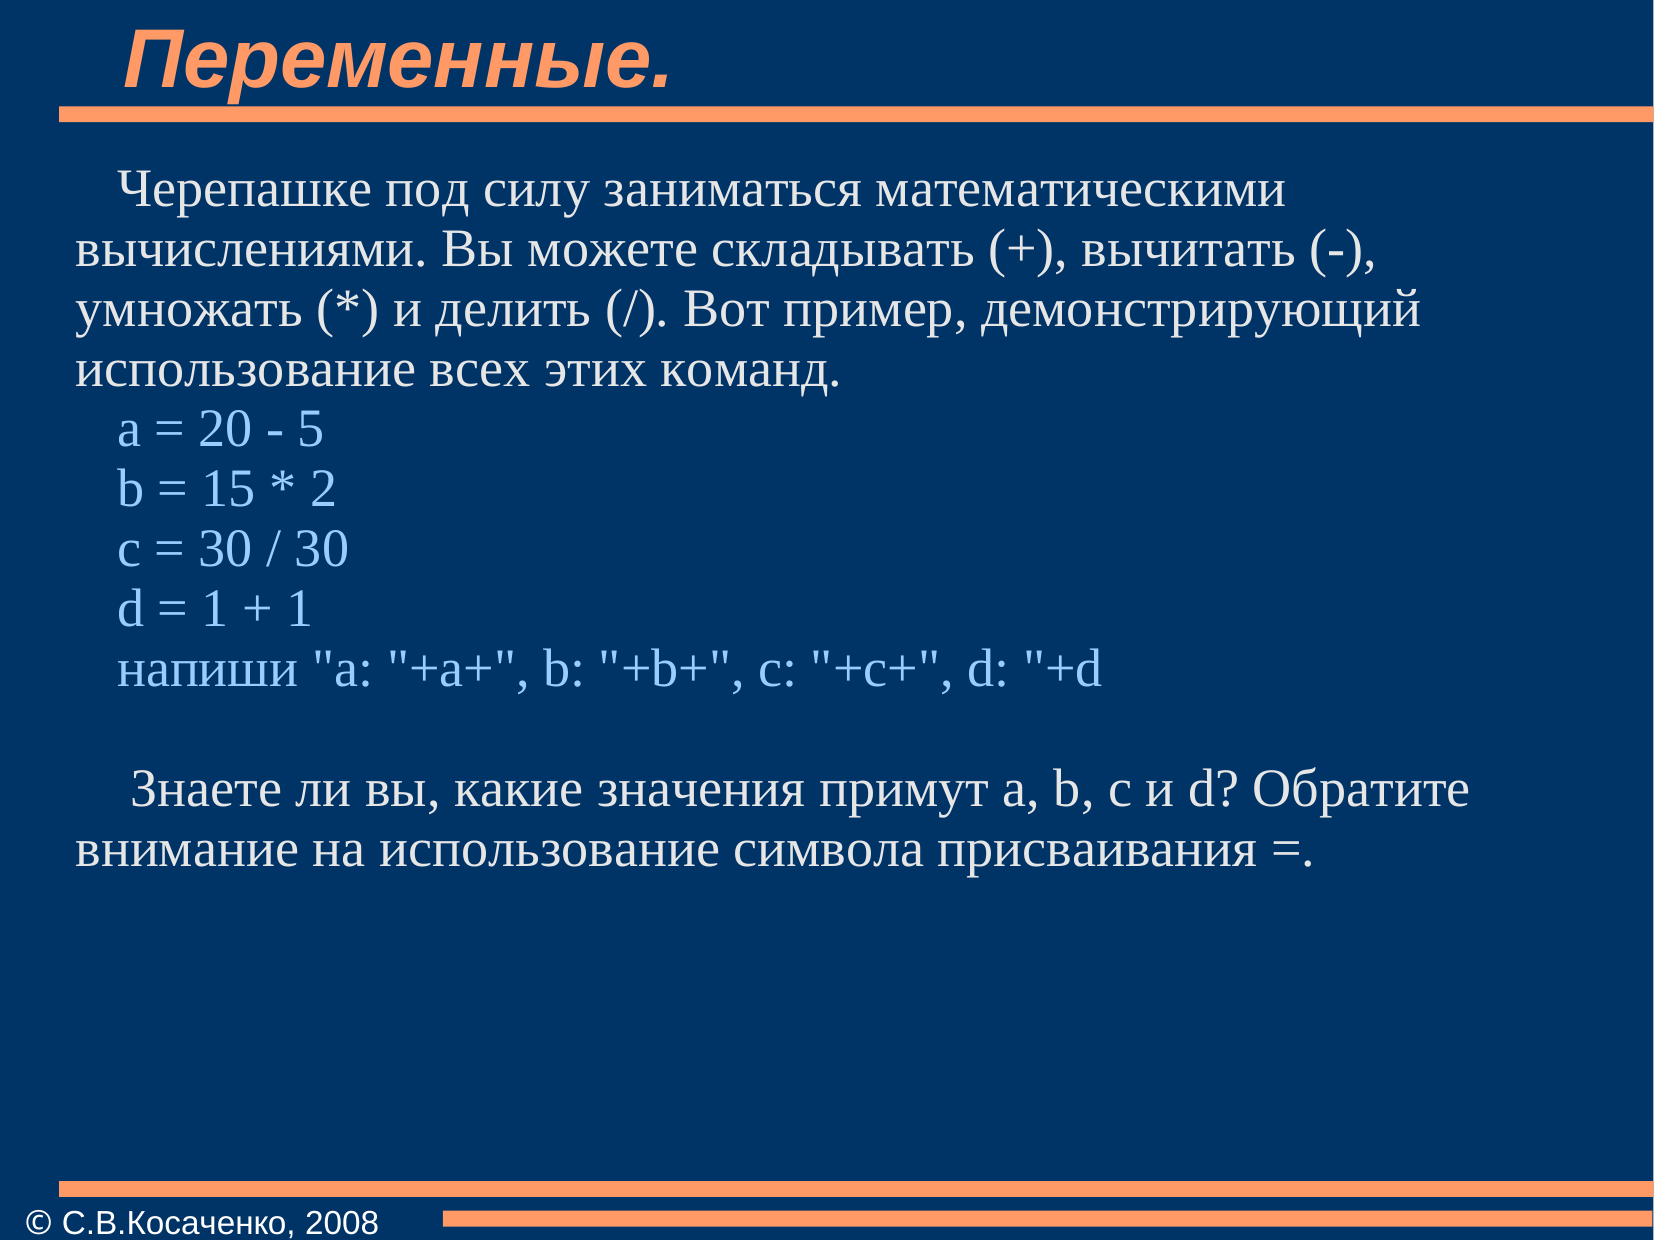

# Переменные.
Черепашке под силу заниматься математическими вычислениями. Вы можете складывать (+), вычитать (-), умножать (*) и делить (/). Вот пример, демонстрирующий использование всех этих команд.
a = 20 - 5
b = 15 * 2
c = 30 / 30
d = 1 + 1
напиши "a: "+a+", b: "+b+", c: "+c+", d: "+d
 Знаете ли вы, какие значения примут a, b, c и d? Обратите внимание на использование символа присваивания =.